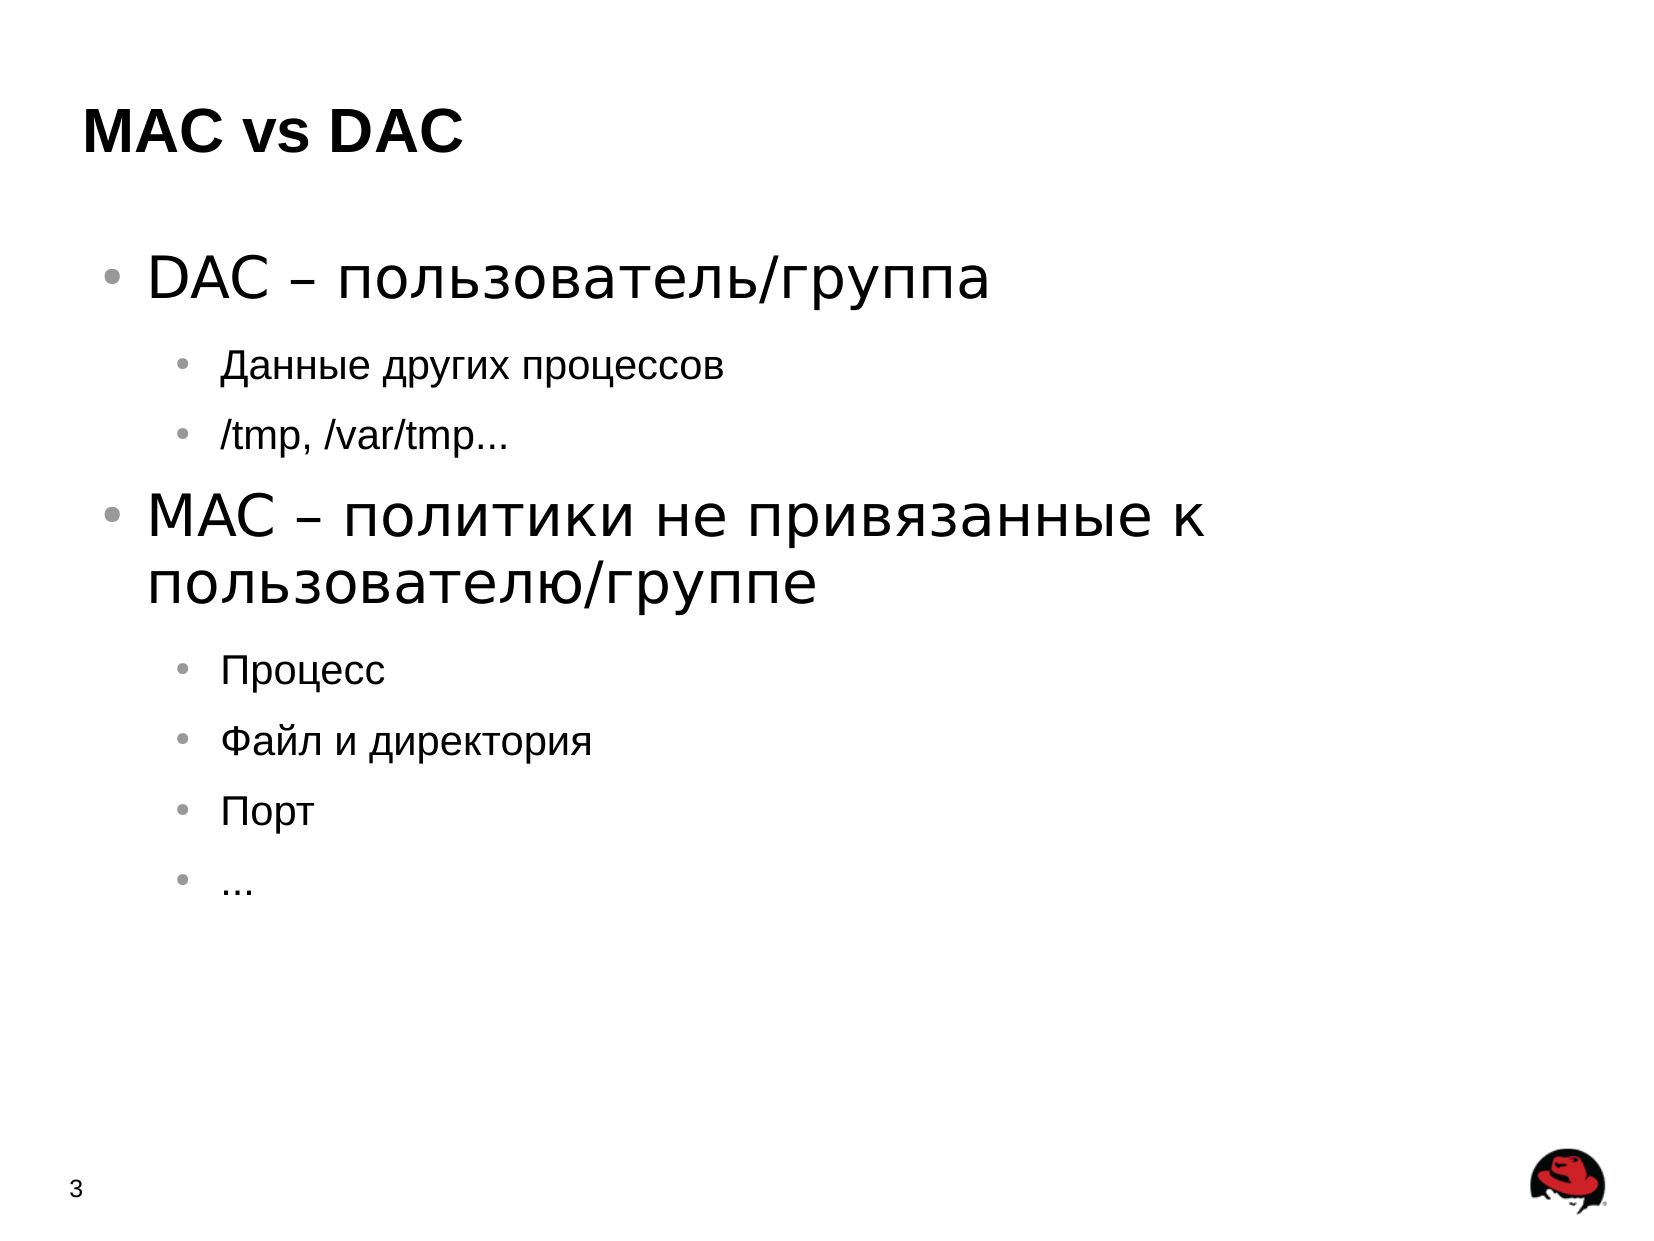

# MAC vs DAC
DAC – пользователь/группа
Данные других процессов
/tmp, /var/tmp...
MAC – политики не привязанные к пользователю/группе
Процесс
Файл и директория
Порт
...